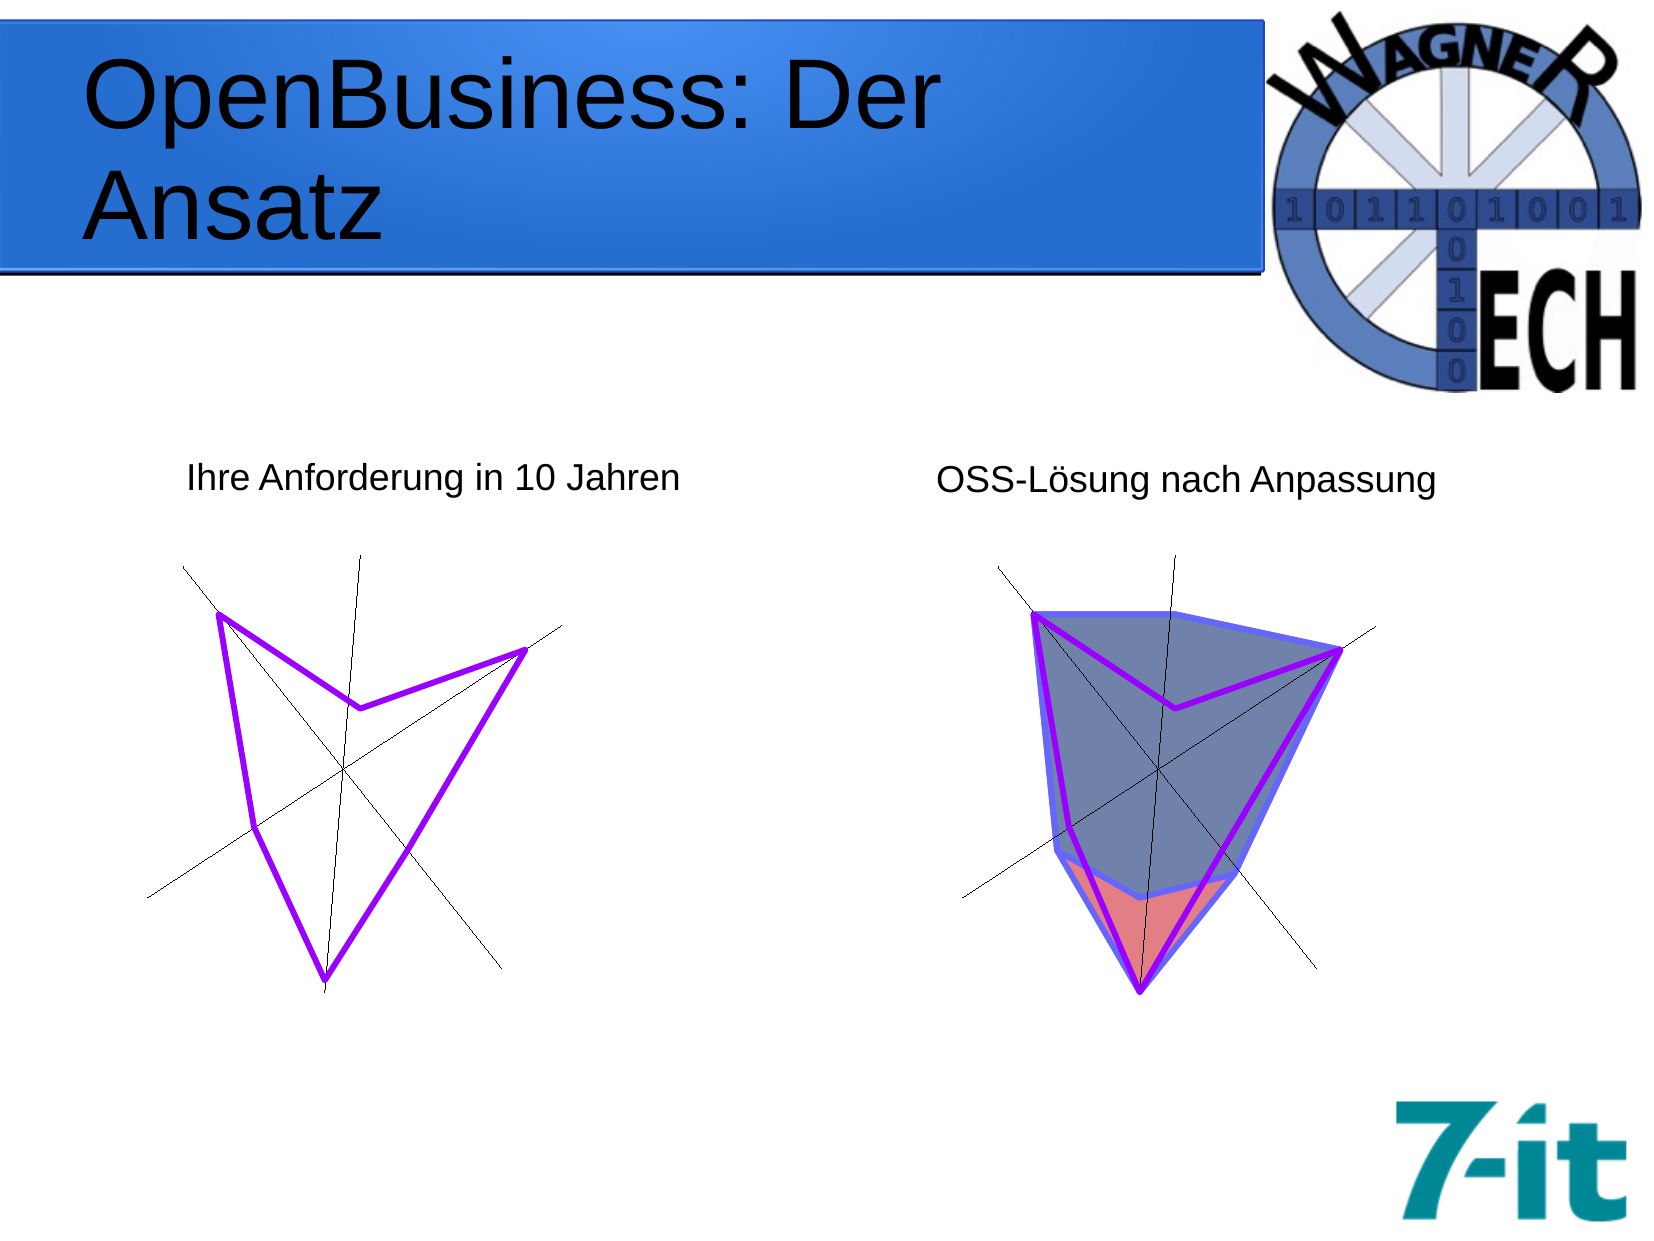

# OpenBusiness: Der Ansatz
Ihre Anforderung in 10 Jahren
OSS-Lösung nach Anpassung